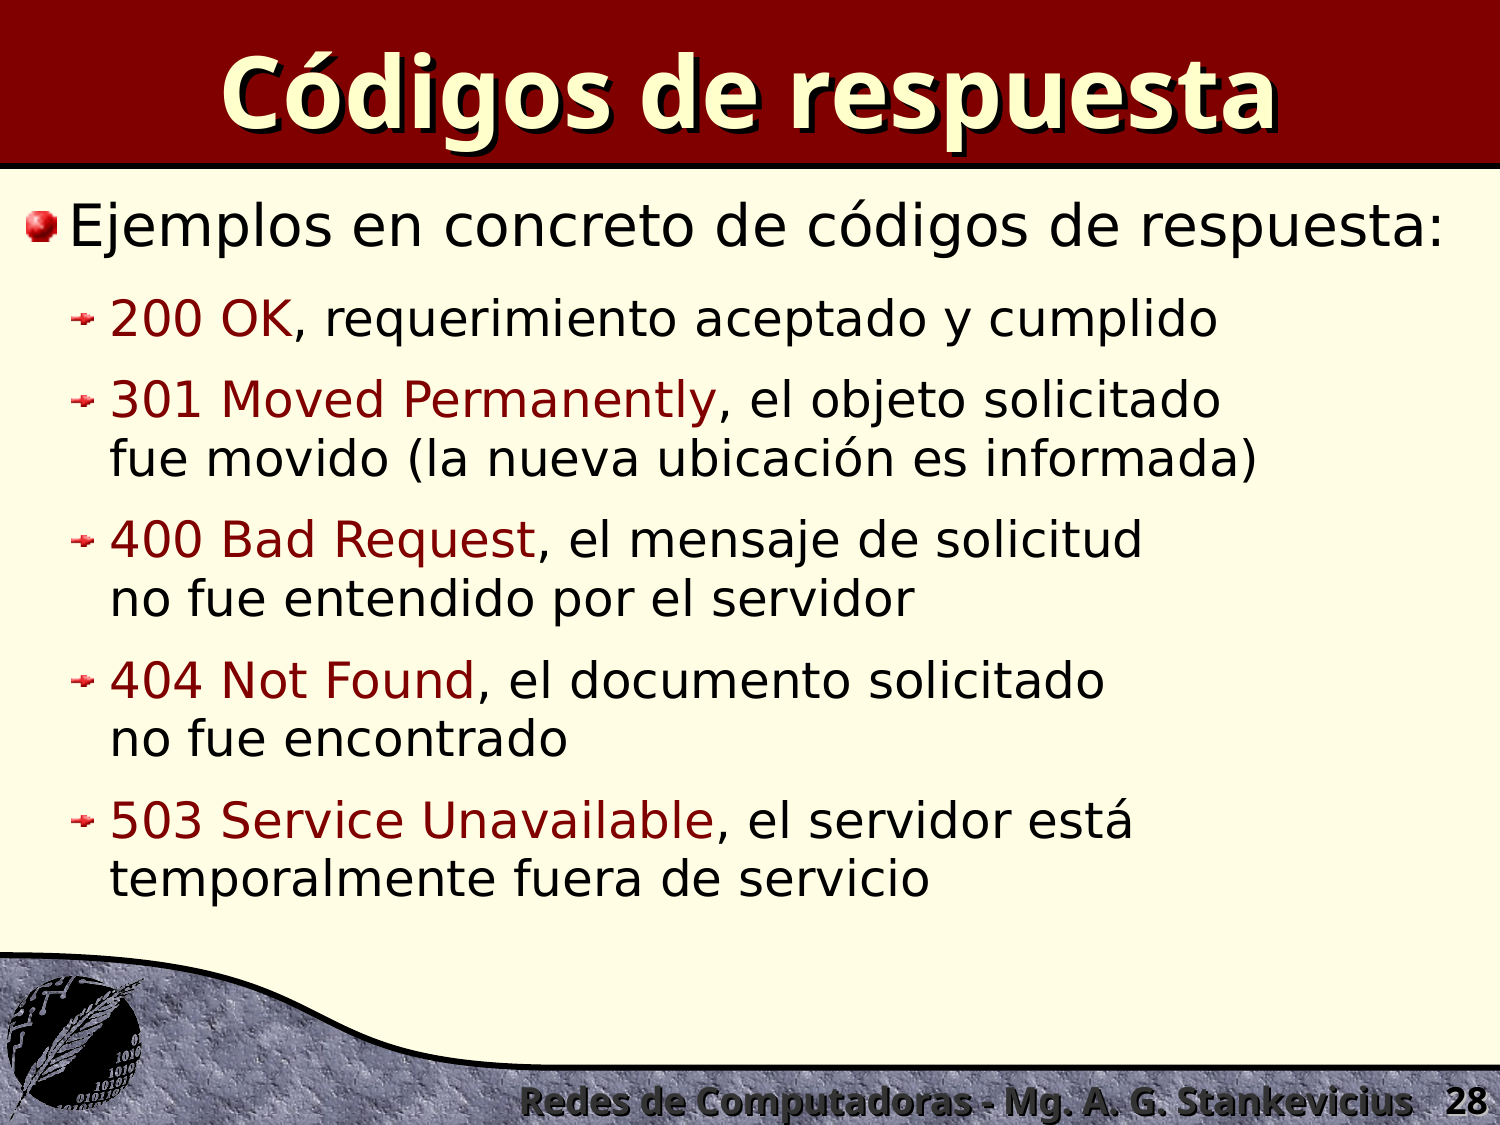

# Códigos de respuesta
Ejemplos en concreto de códigos de respuesta:
200 OK, requerimiento aceptado y cumplido
301 Moved Permanently, el objeto solicitado
fue movido (la nueva ubicación es informada)
400 Bad Request, el mensaje de solicitud
no fue entendido por el servidor
404 Not Found, el documento solicitado
no fue encontrado
503 Service Unavailable, el servidor está temporalmente fuera de servicio
28